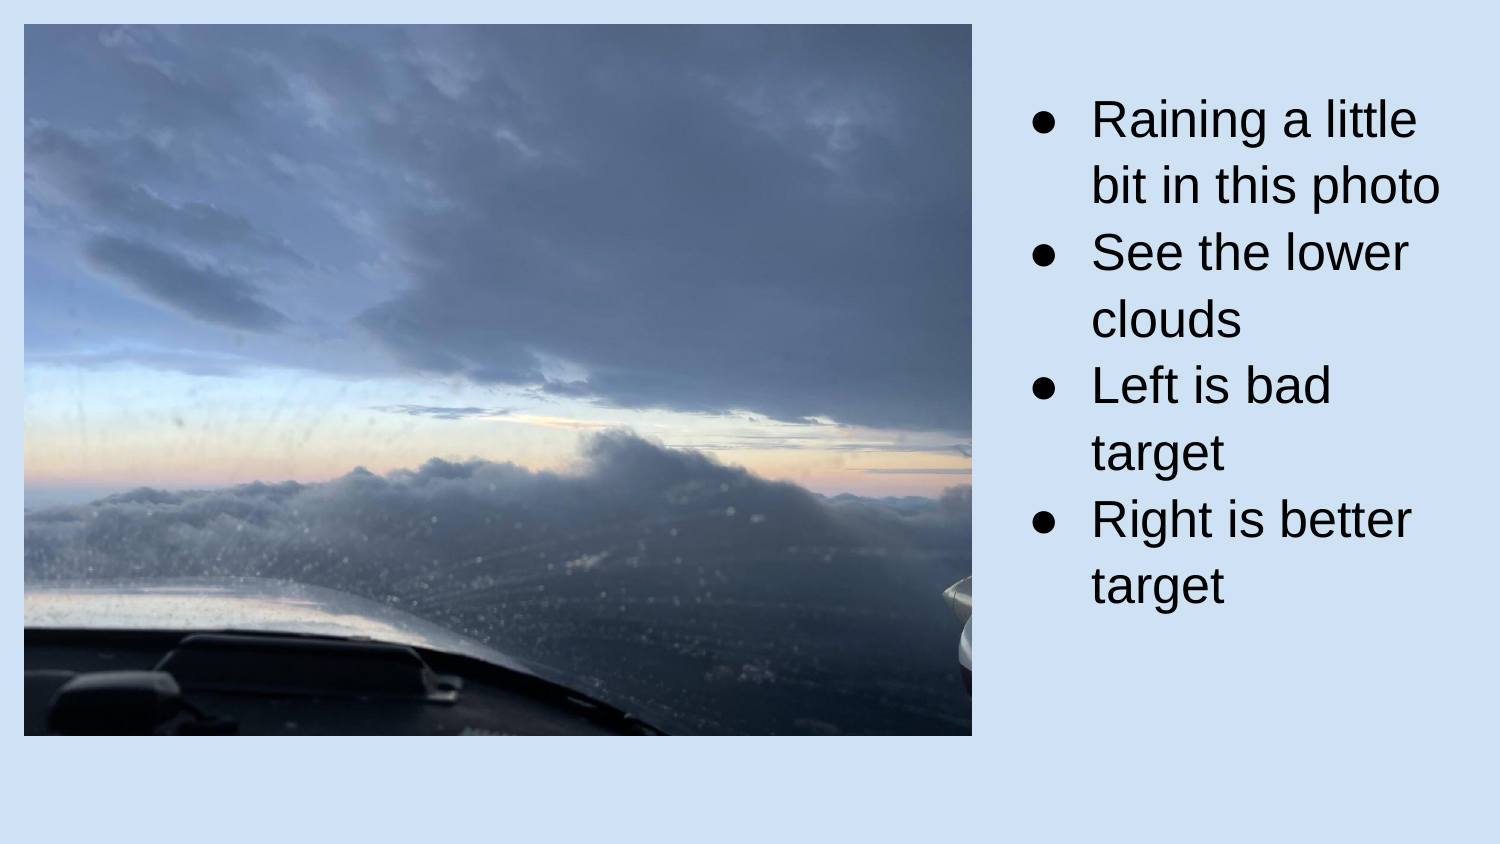

# Raining a little bit in this photo
See the lower clouds
Left is bad target
Right is better target